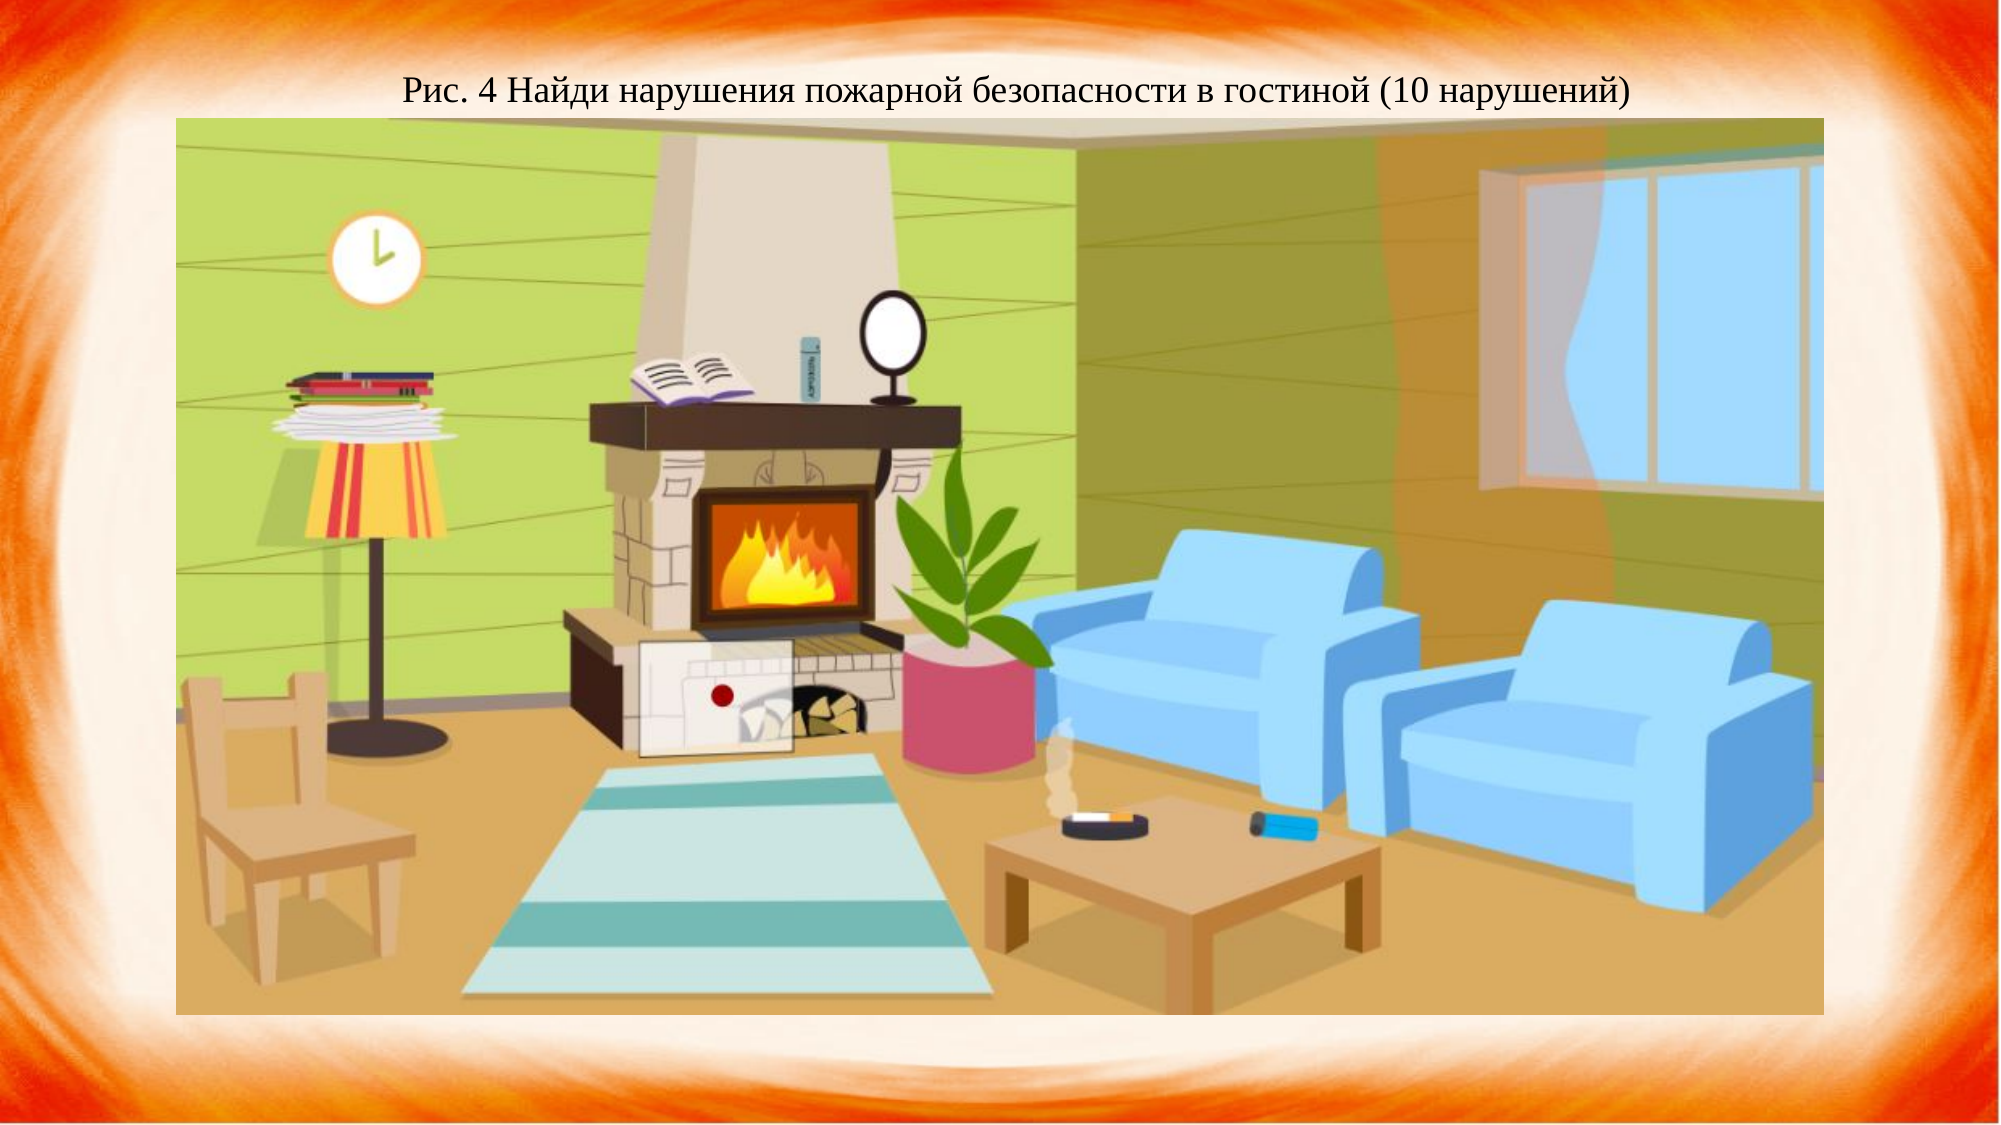

Рис. 4 Найди нарушения пожарной безопасности в гостиной (10 нарушений)